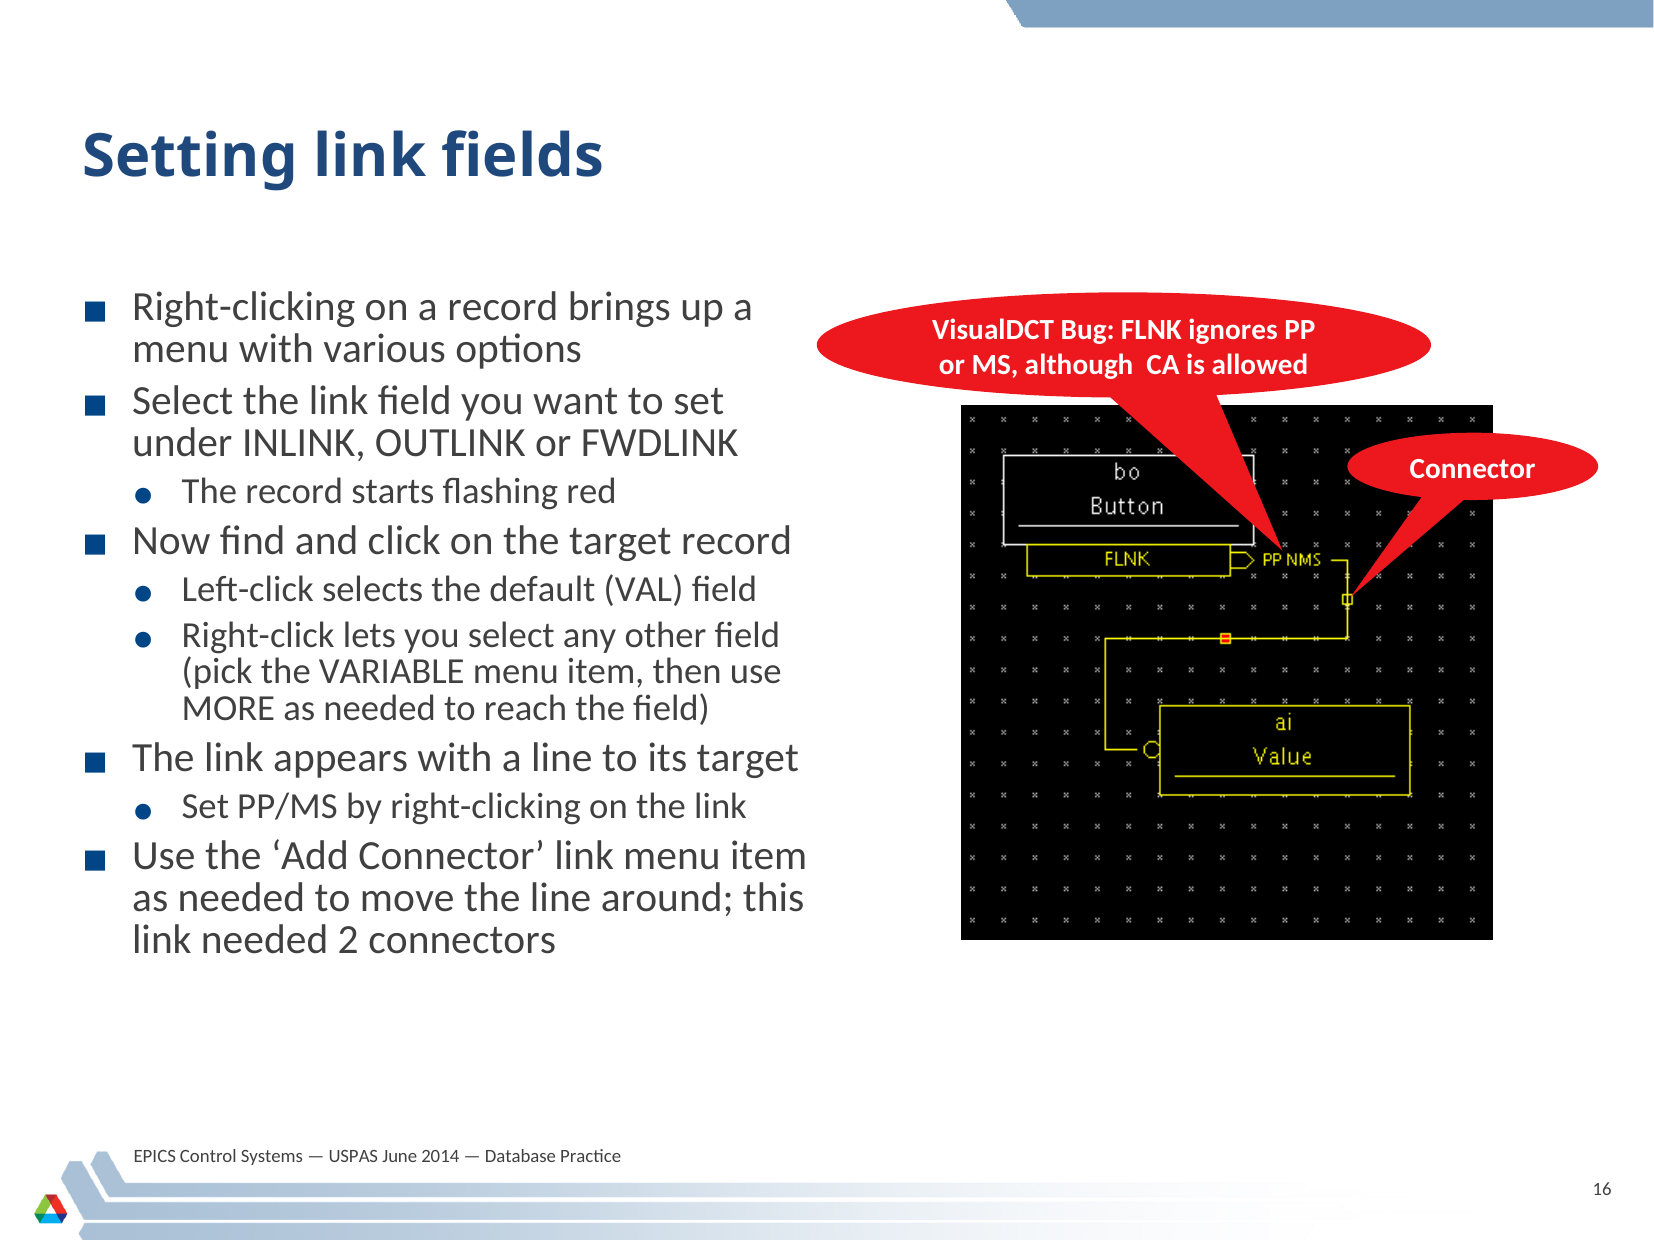

# Setting link fields
Right-clicking on a record brings up a menu with various options
Select the link field you want to set under INLINK, OUTLINK or FWDLINK
The record starts flashing red
Now find and click on the target record
Left-click selects the default (VAL) field
Right-click lets you select any other field (pick the VARIABLE menu item, then use MORE as needed to reach the field)
The link appears with a line to its target
Set PP/MS by right-clicking on the link
Use the ‘Add Connector’ link menu item as needed to move the line around; this link needed 2 connectors
VisualDCT Bug: FLNK ignores PP or MS, although CA is allowed
Connector
EPICS Control Systems — USPAS June 2014 — Database Practice
16